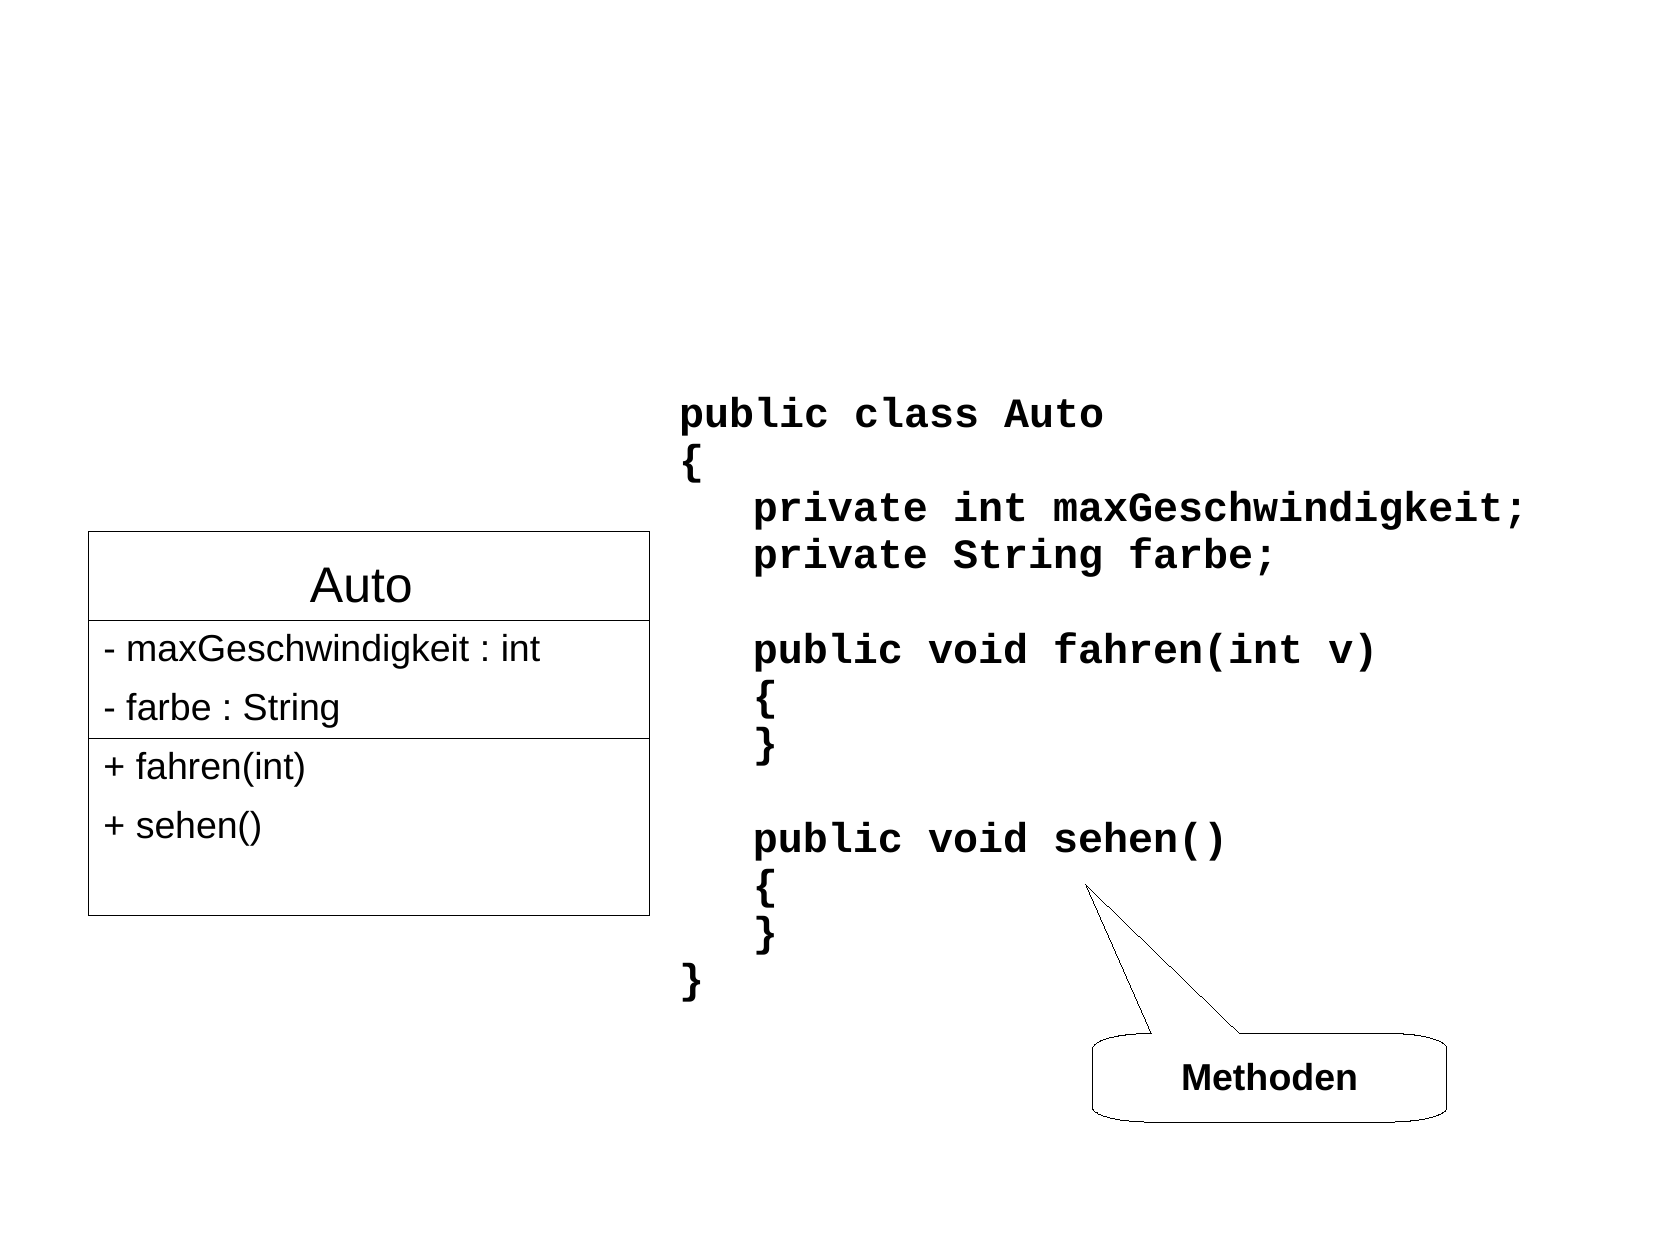

#
public class Auto
{
	private int maxGeschwindigkeit;
	private String farbe;
	public void fahren(int v)
	{
	}
	public void sehen()
	{
	}
}
Auto
- maxGeschwindigkeit : int
- farbe : String
+ fahren(int)
+ sehen()
Methoden